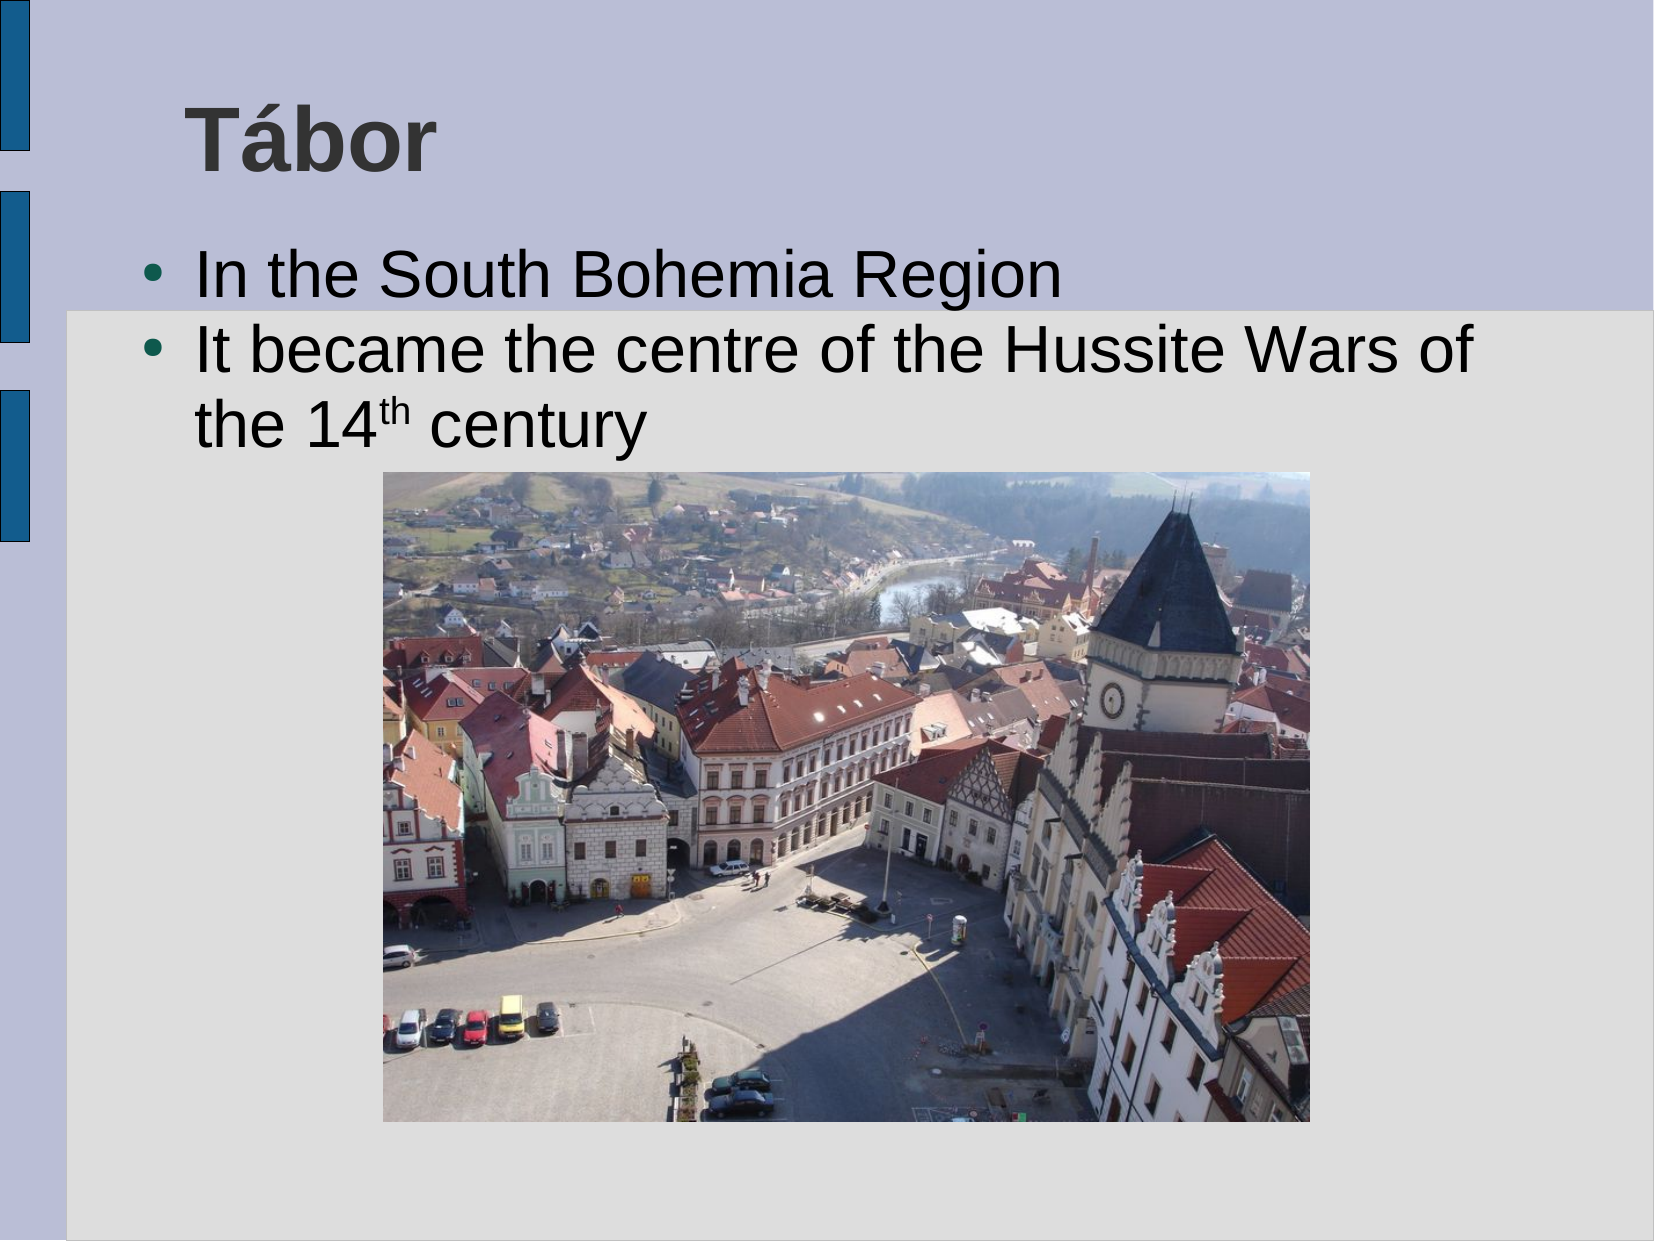

# Tábor
In the South Bohemia Region
It became the centre of the Hussite Wars of the 14th century